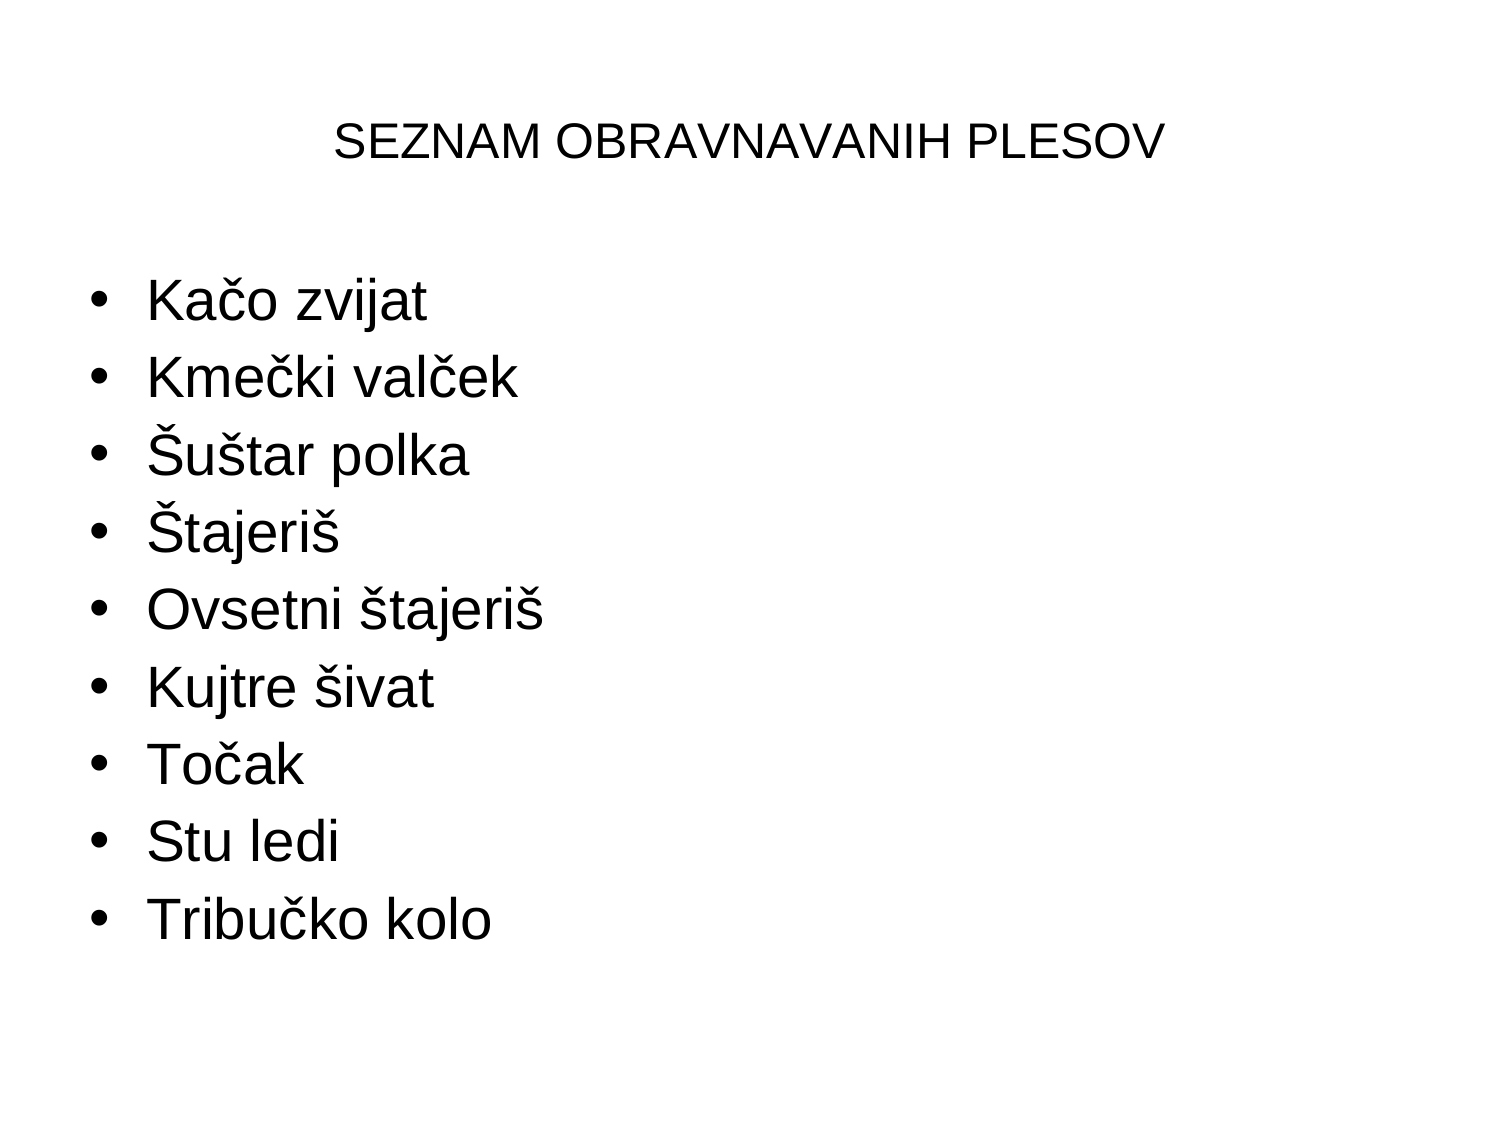

# SEZNAM OBRAVNAVANIH PLESOV
Kačo zvijat
Kmečki valček
Šuštar polka
Štajeriš
Ovsetni štajeriš
Kujtre šivat
Točak
Stu ledi
Tribučko kolo